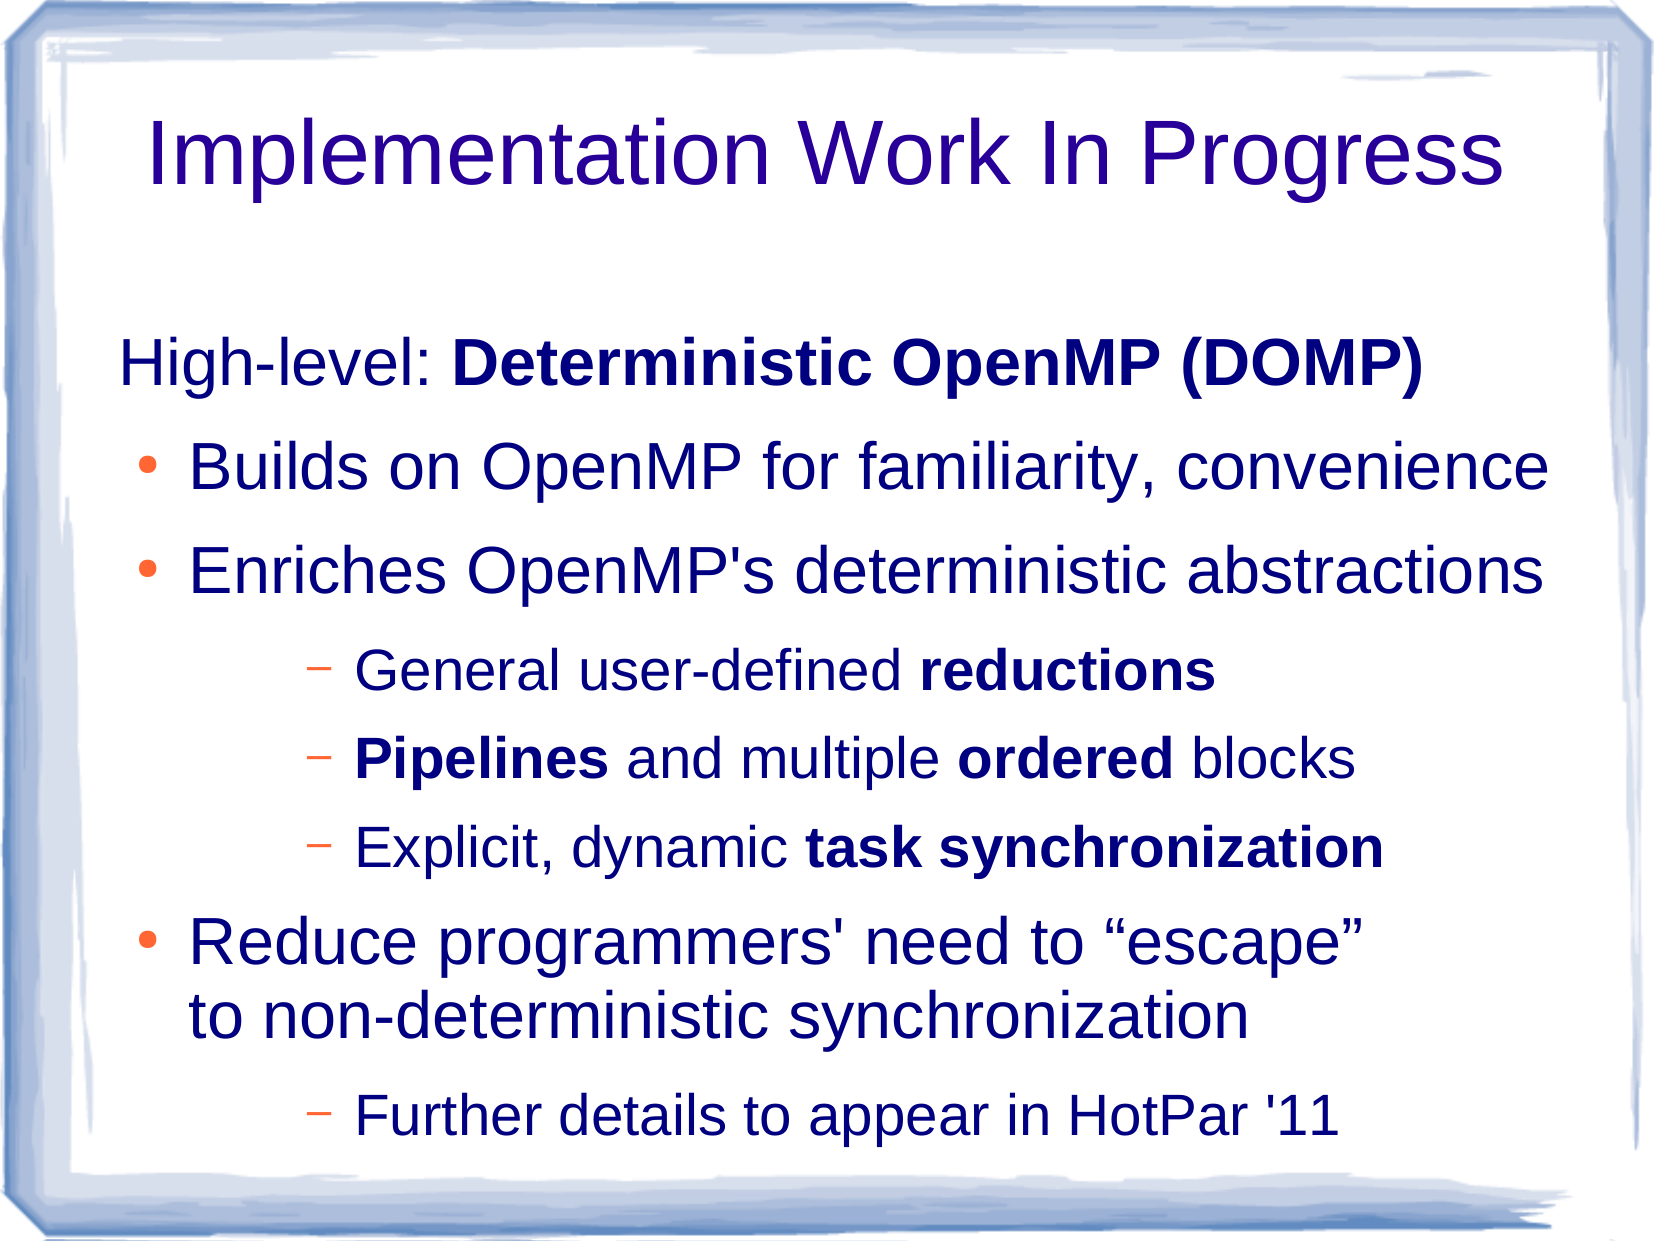

# Implementation Work In Progress
High-level: Deterministic OpenMP (DOMP)
Builds on OpenMP for familiarity, convenience
Enriches OpenMP's deterministic abstractions
General user-defined reductions
Pipelines and multiple ordered blocks
Explicit, dynamic task synchronization
Reduce programmers' need to “escape”
to non-deterministic synchronization
Further details to appear in HotPar '11